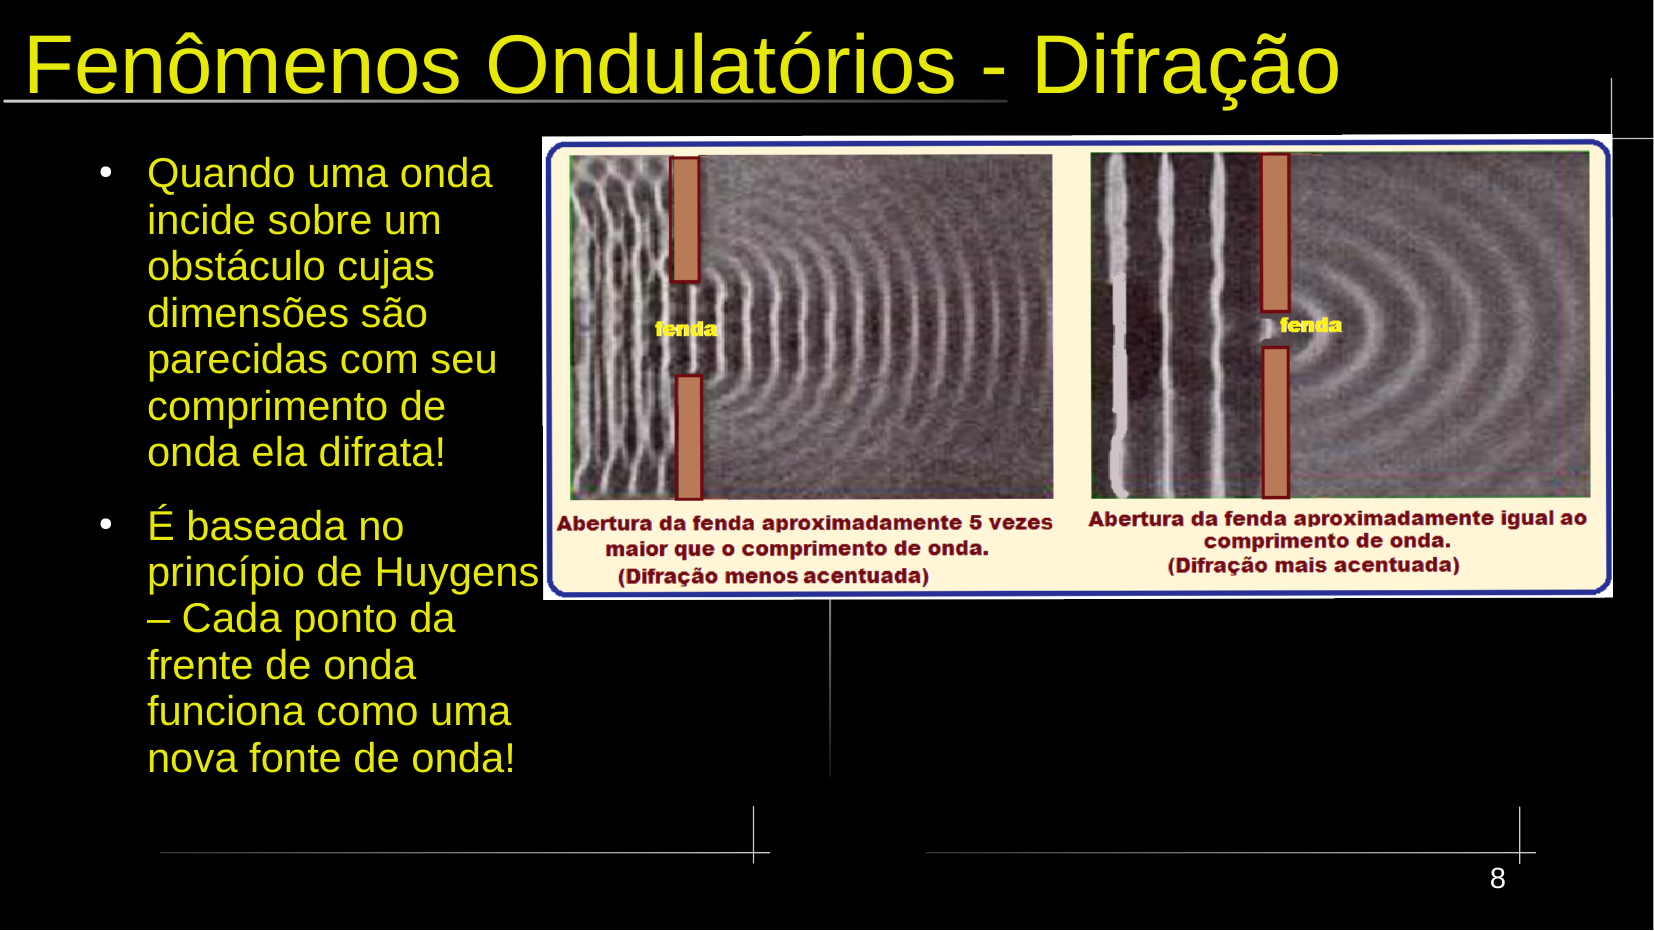

# Fenômenos Ondulatórios - Difração
Quando uma onda incide sobre um obstáculo cujas dimensões são parecidas com seu comprimento de onda ela difrata!
É baseada no princípio de Huygens – Cada ponto da frente de onda funciona como uma nova fonte de onda!
8